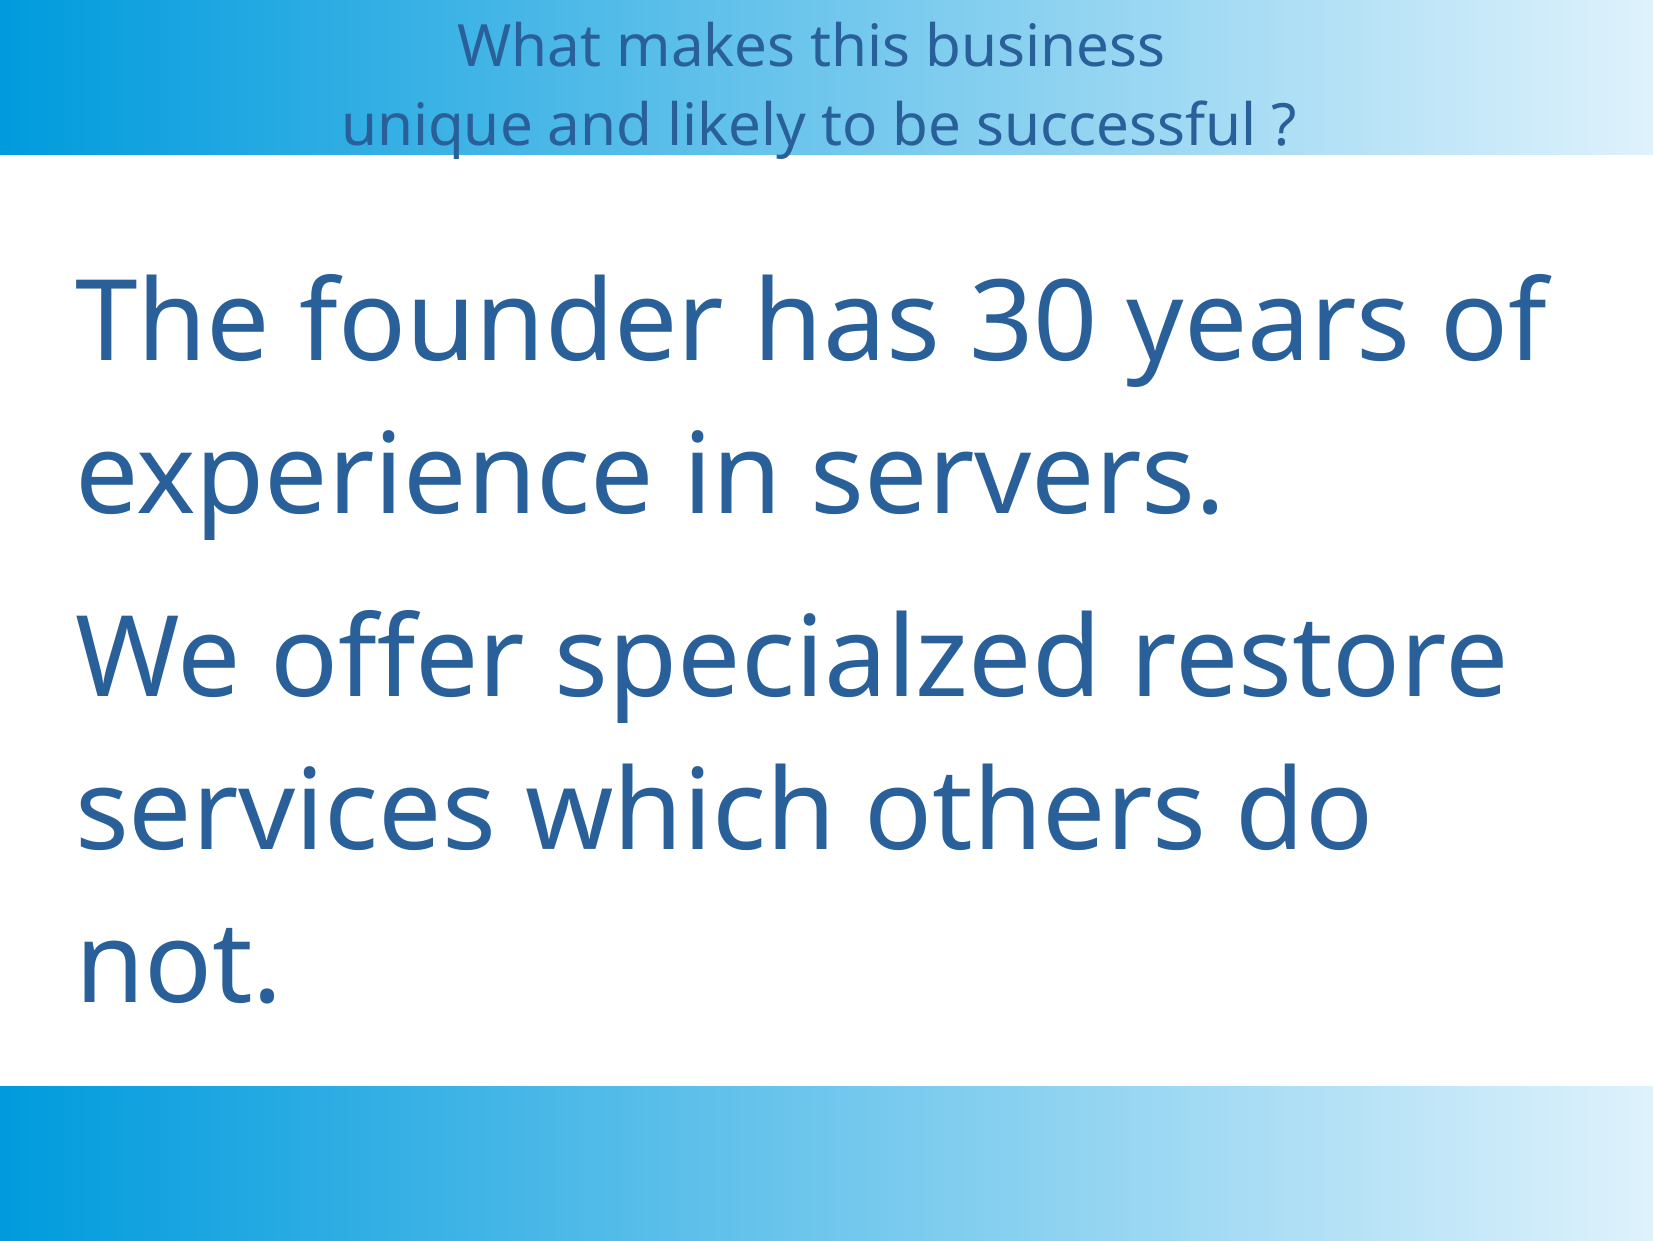

# What makes this business unique and likely to be successful ?
The founder has 30 years of experience in servers.
We offer specialzed restore services which others do not.